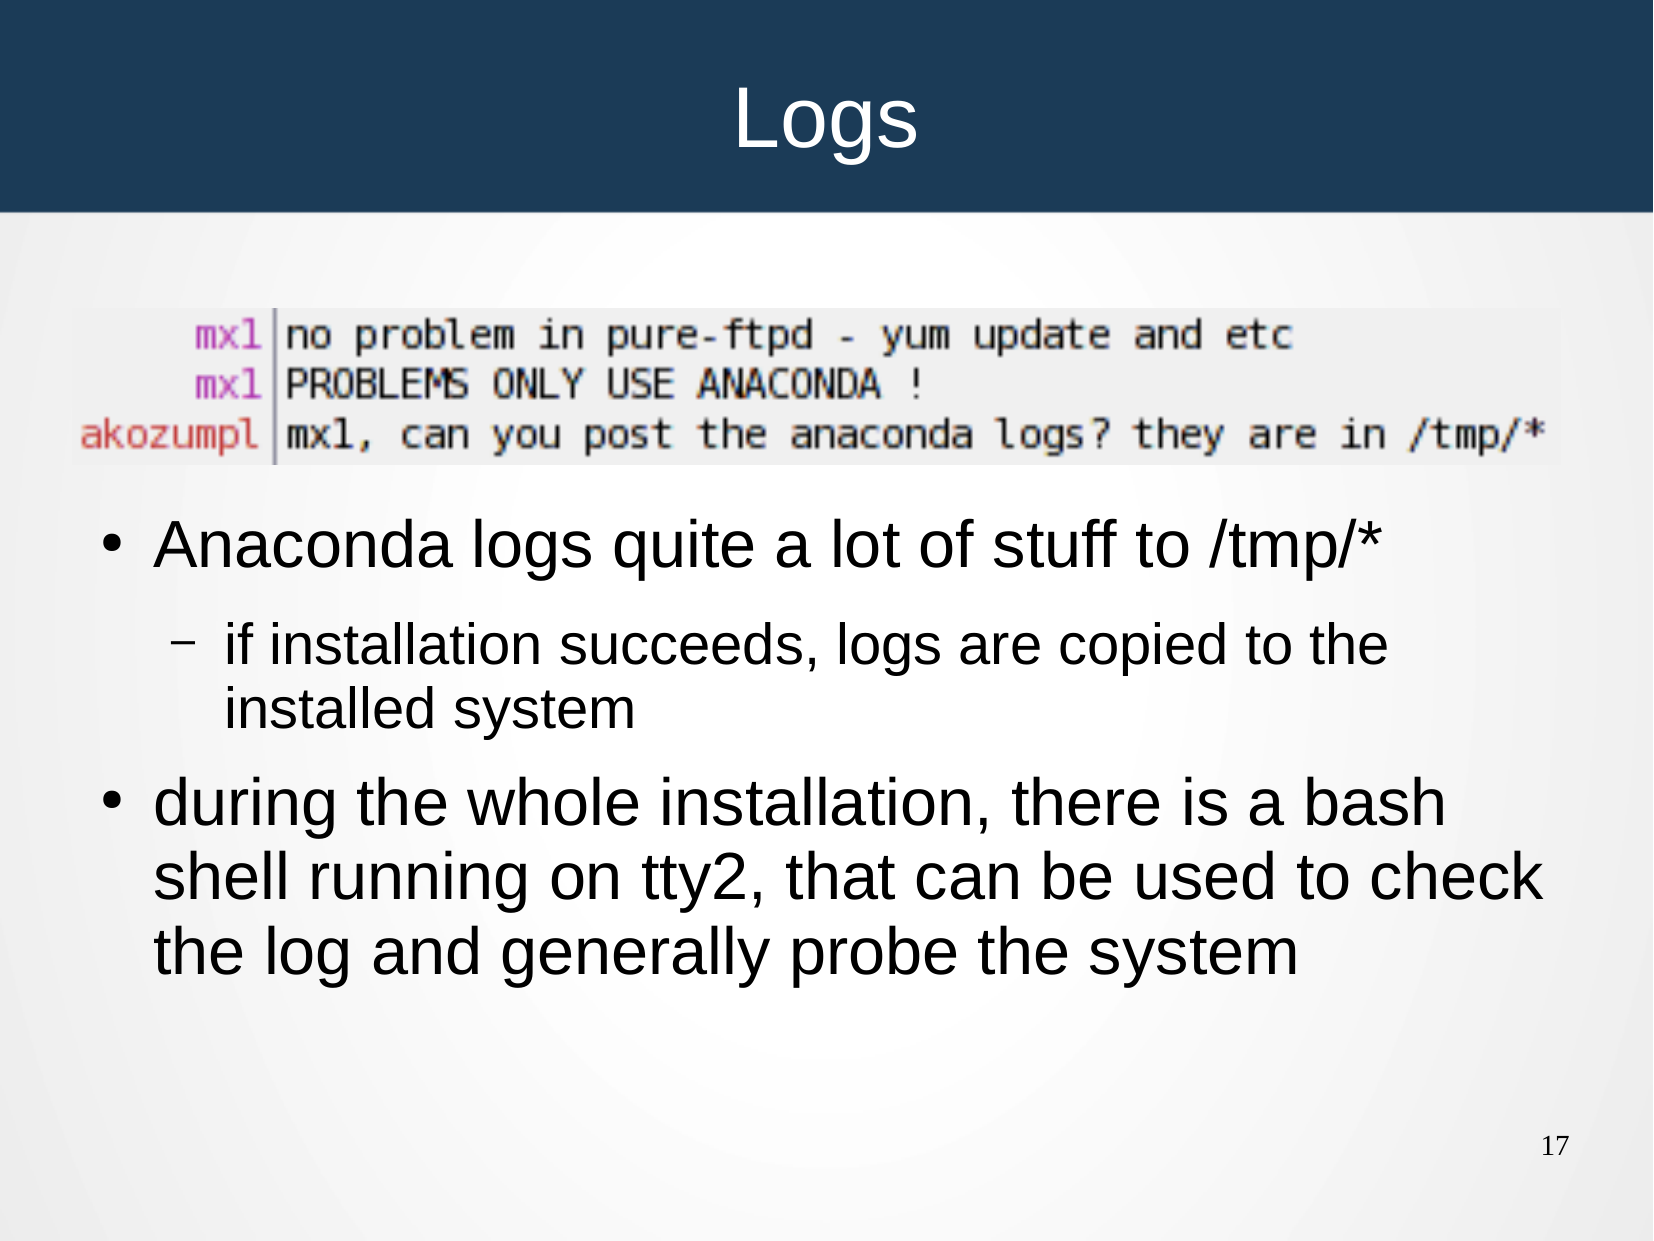

# Logs
Anaconda logs quite a lot of stuff to /tmp/*
if installation succeeds, logs are copied to the installed system
during the whole installation, there is a bash shell running on tty2, that can be used to check the log and generally probe the system
17